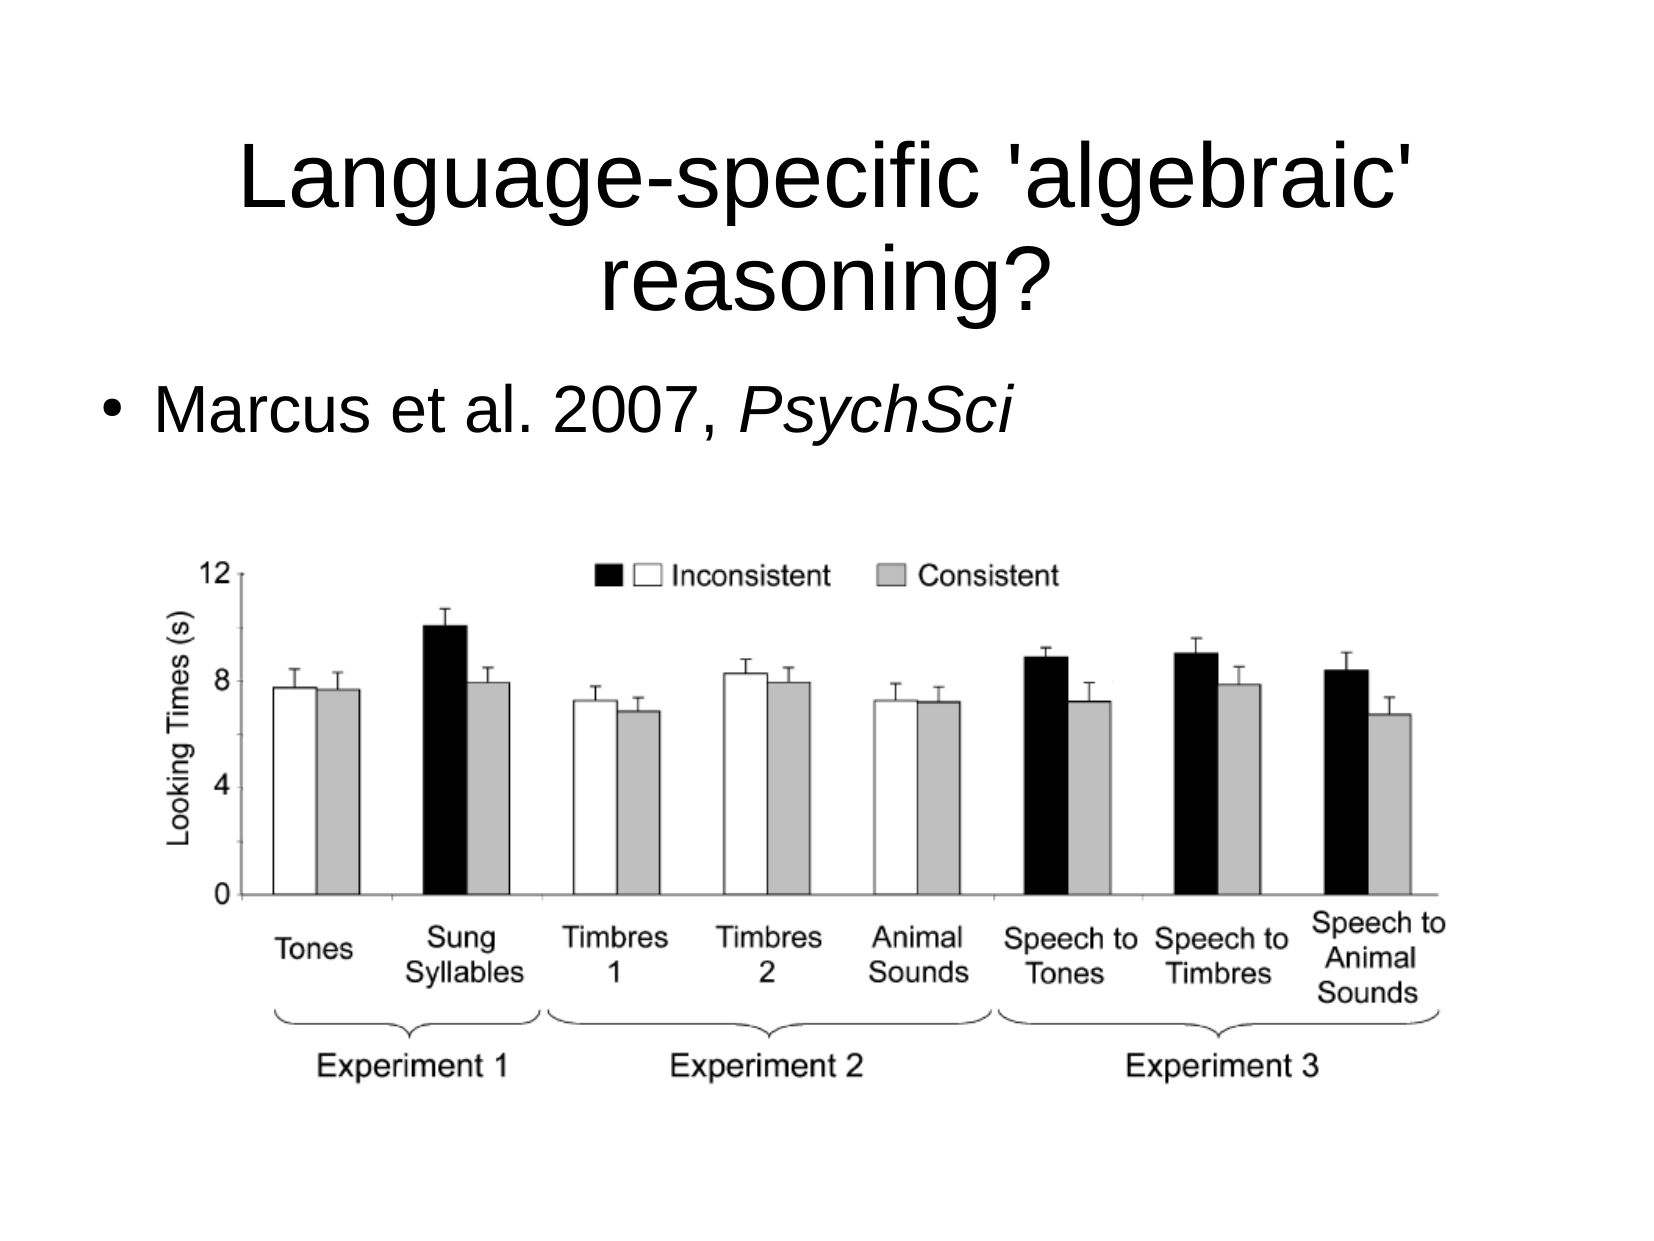

# Language-specific 'algebraic' reasoning?
Marcus et al. 2007, PsychSci